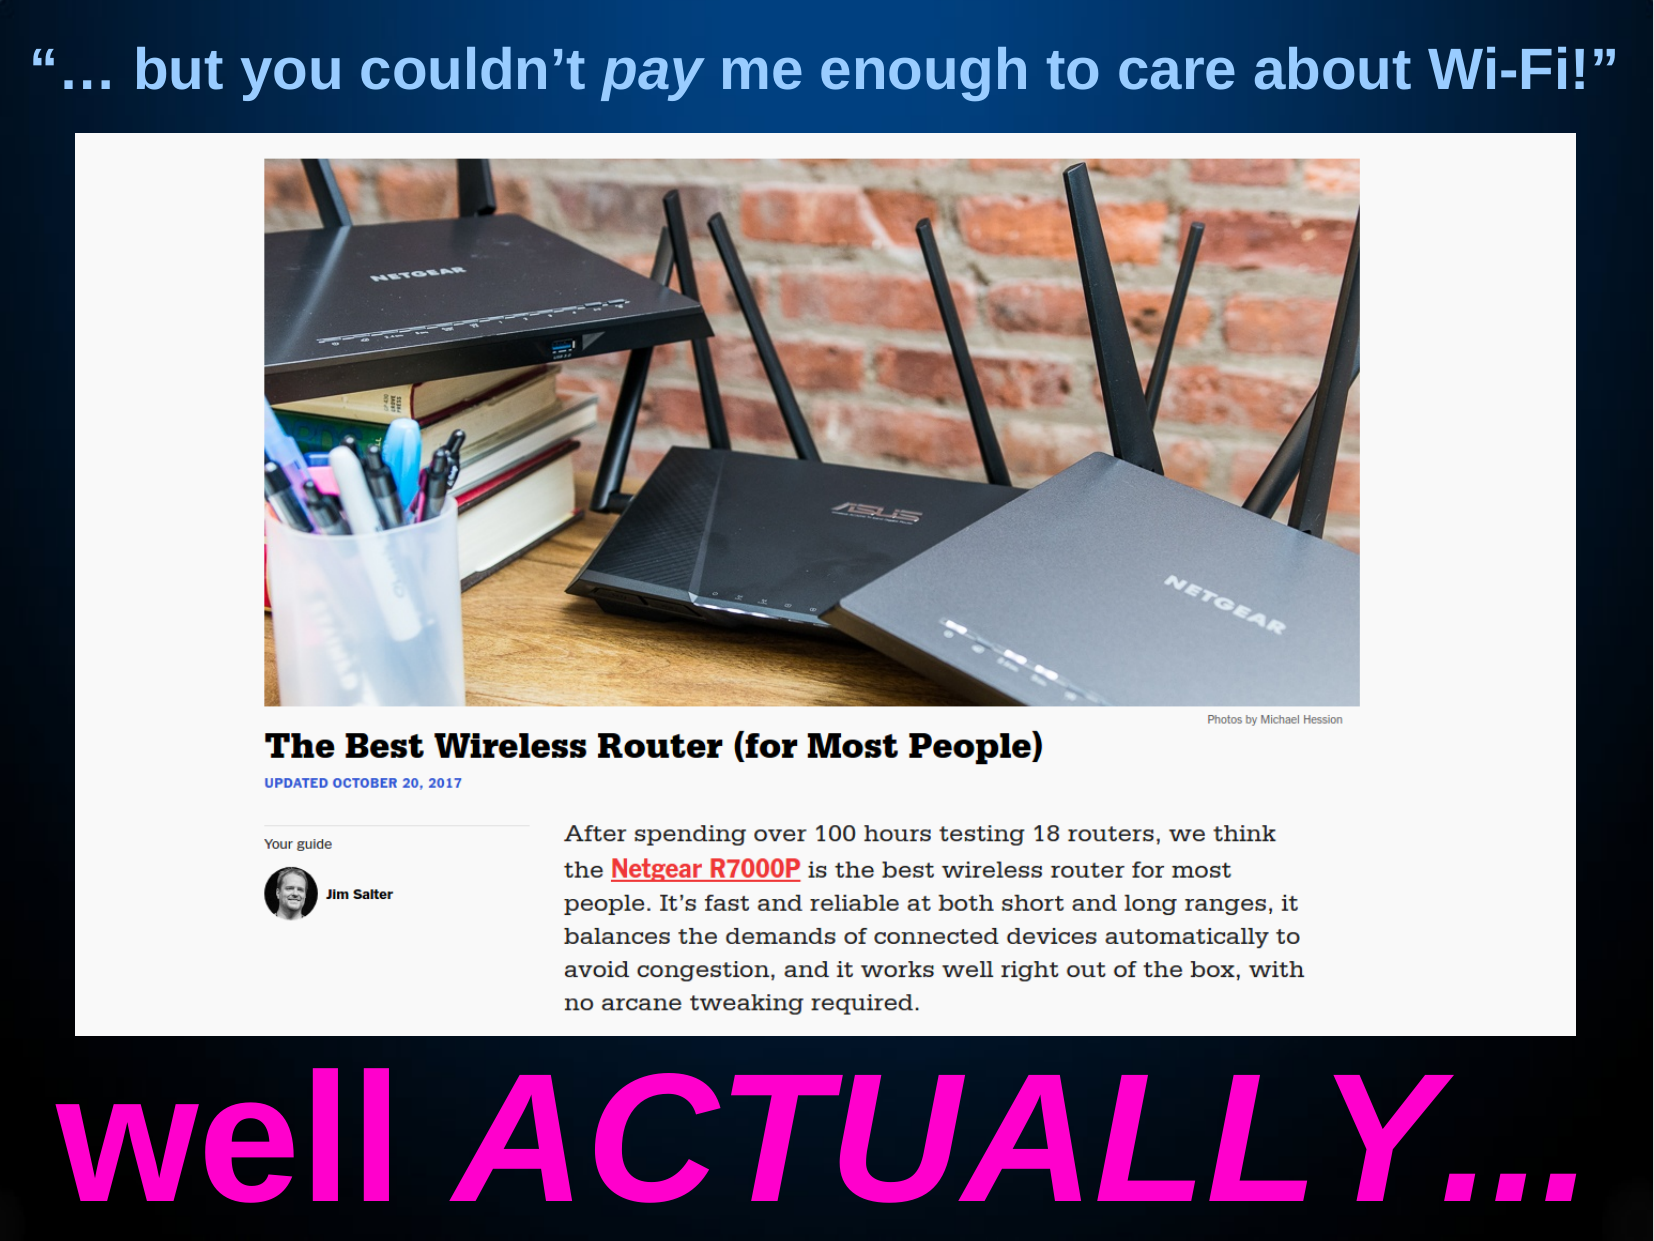

# “… but you couldn’t pay me enough to care about Wi-Fi!”
well ACTUALLY...